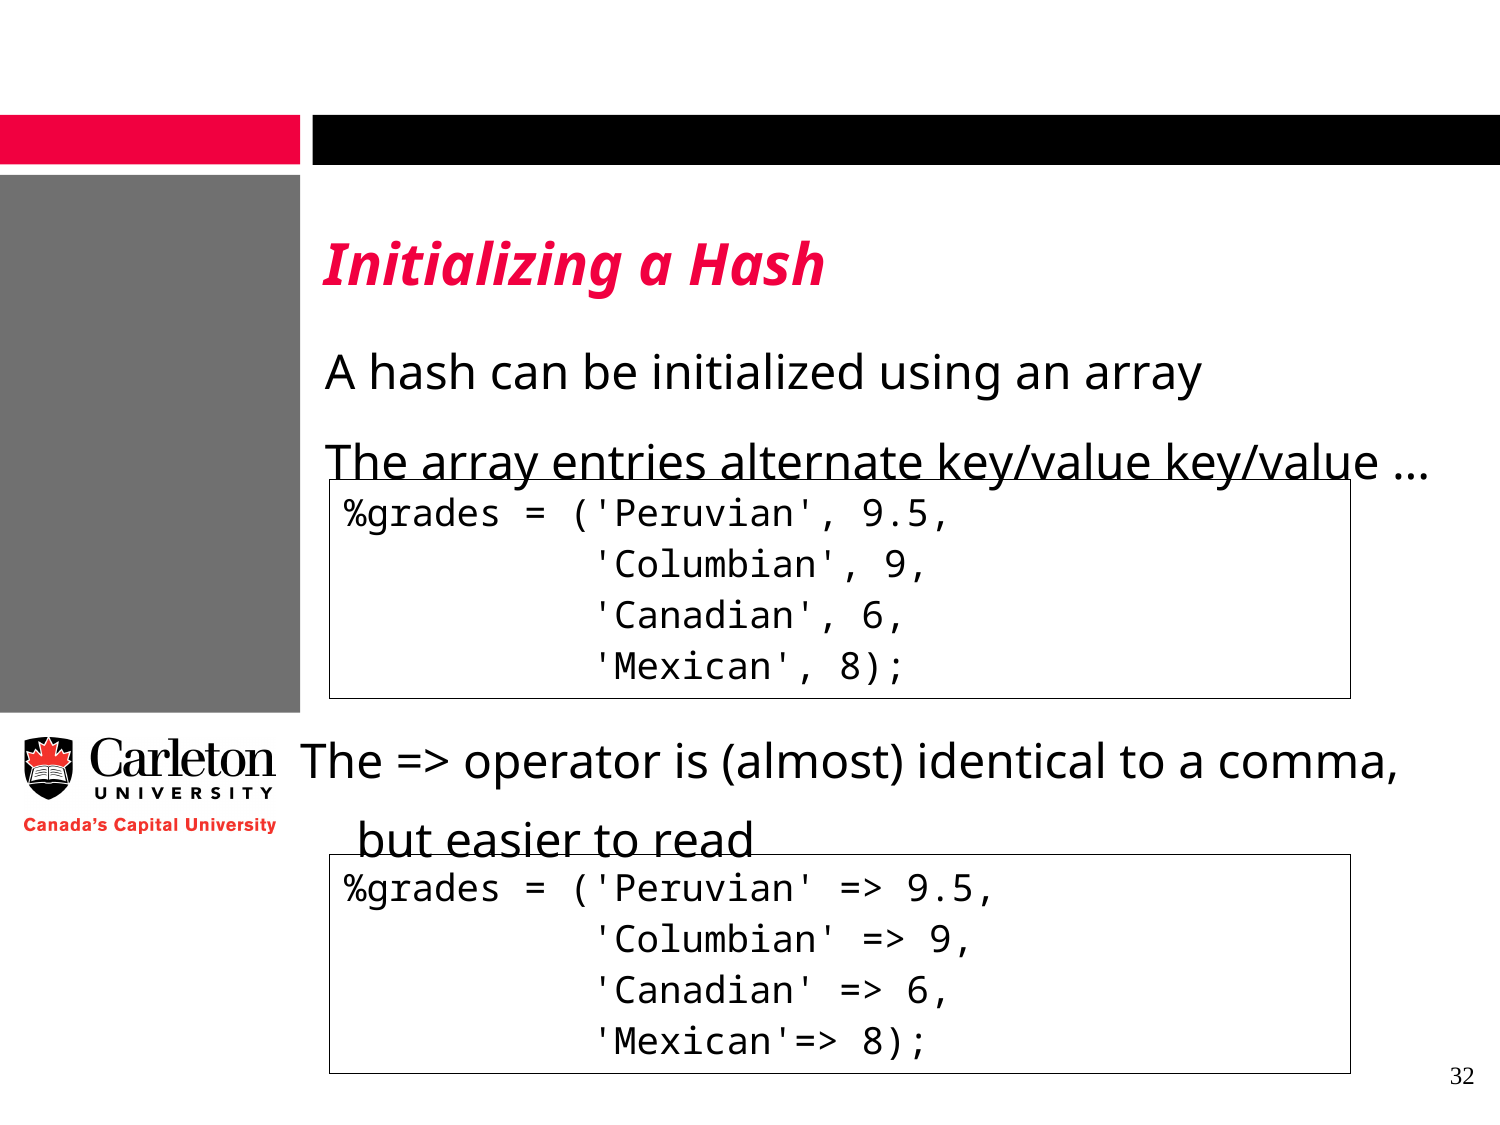

# Initializing a Hash
A hash can be initialized using an array
The array entries alternate key/value key/value ...
%grades = ('Peruvian', 9.5,
 'Columbian', 9,
 'Canadian', 6,
 'Mexican', 8);
The => operator is (almost) identical to a comma, but easier to read
%grades = ('Peruvian' => 9.5,
 'Columbian' => 9,
 'Canadian' => 6,
 'Mexican'=> 8);
32